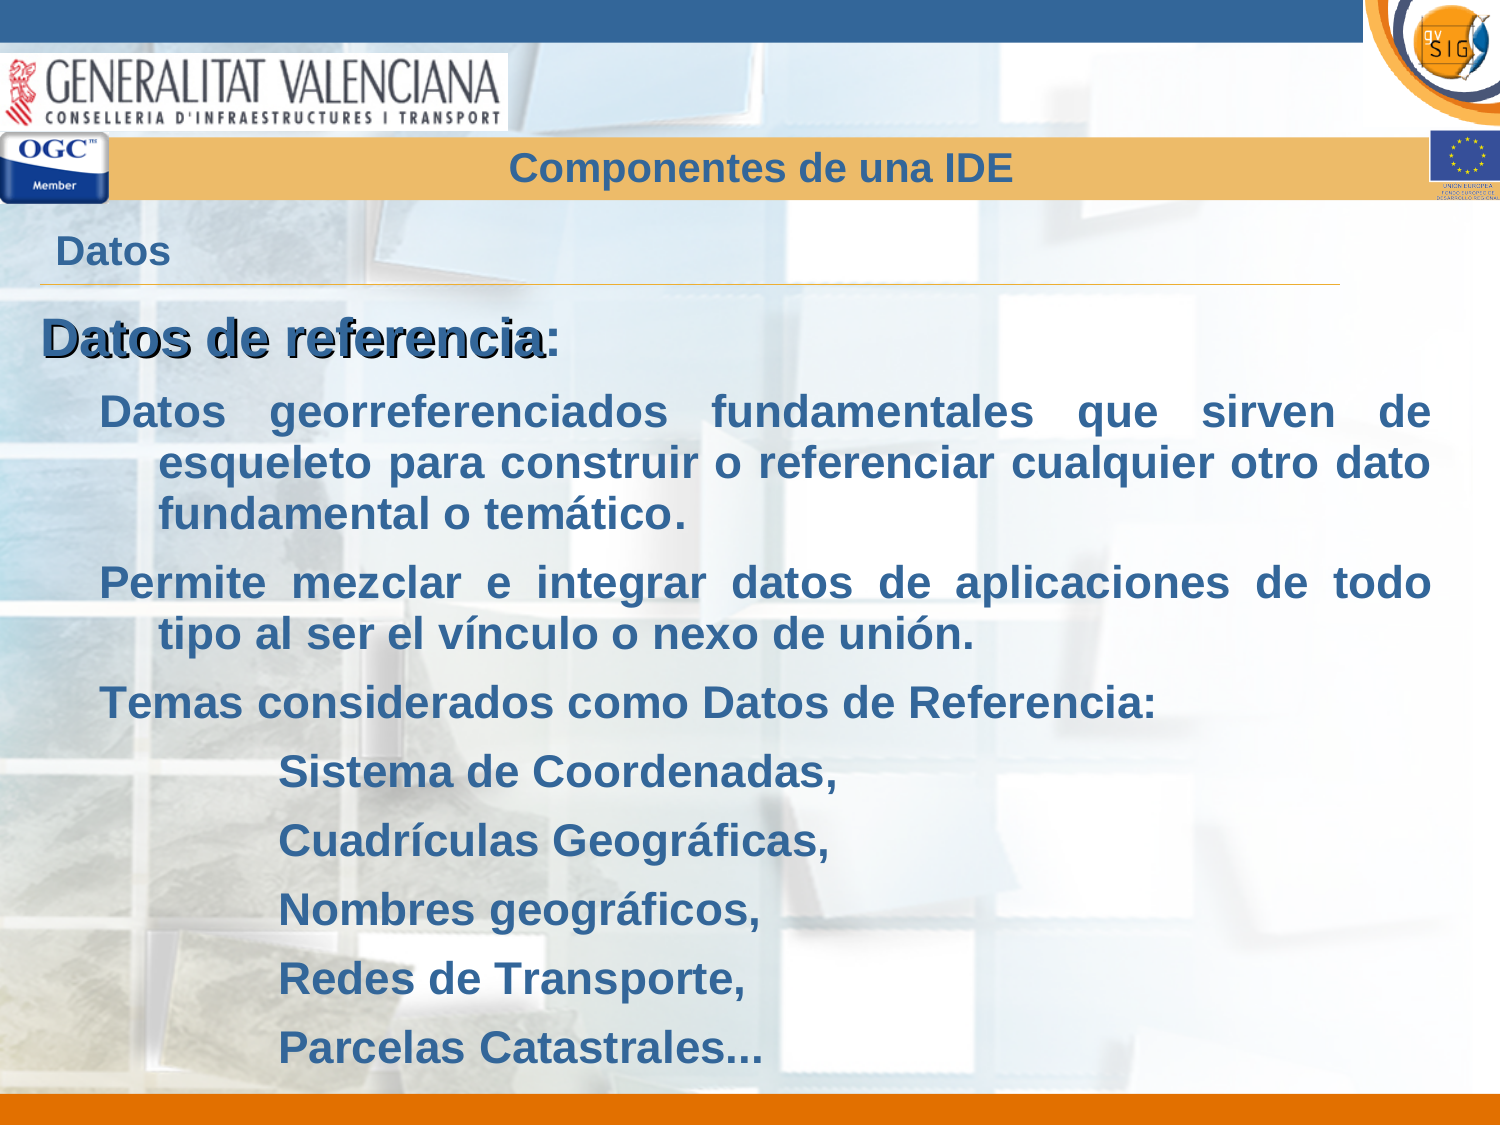

Componentes de una IDE
Datos
Datos de referencia:
Datos georreferenciados fundamentales que sirven de esqueleto para construir o referenciar cualquier otro dato fundamental o temático	.
Permite mezclar e integrar datos de aplicaciones de todo tipo al ser el vínculo o nexo de unión.
Temas considerados como Datos de Referencia:
 Sistema de Coordenadas,
 Cuadrículas Geográficas,
 Nombres geográficos,
 Redes de Transporte,
 Parcelas Catastrales...